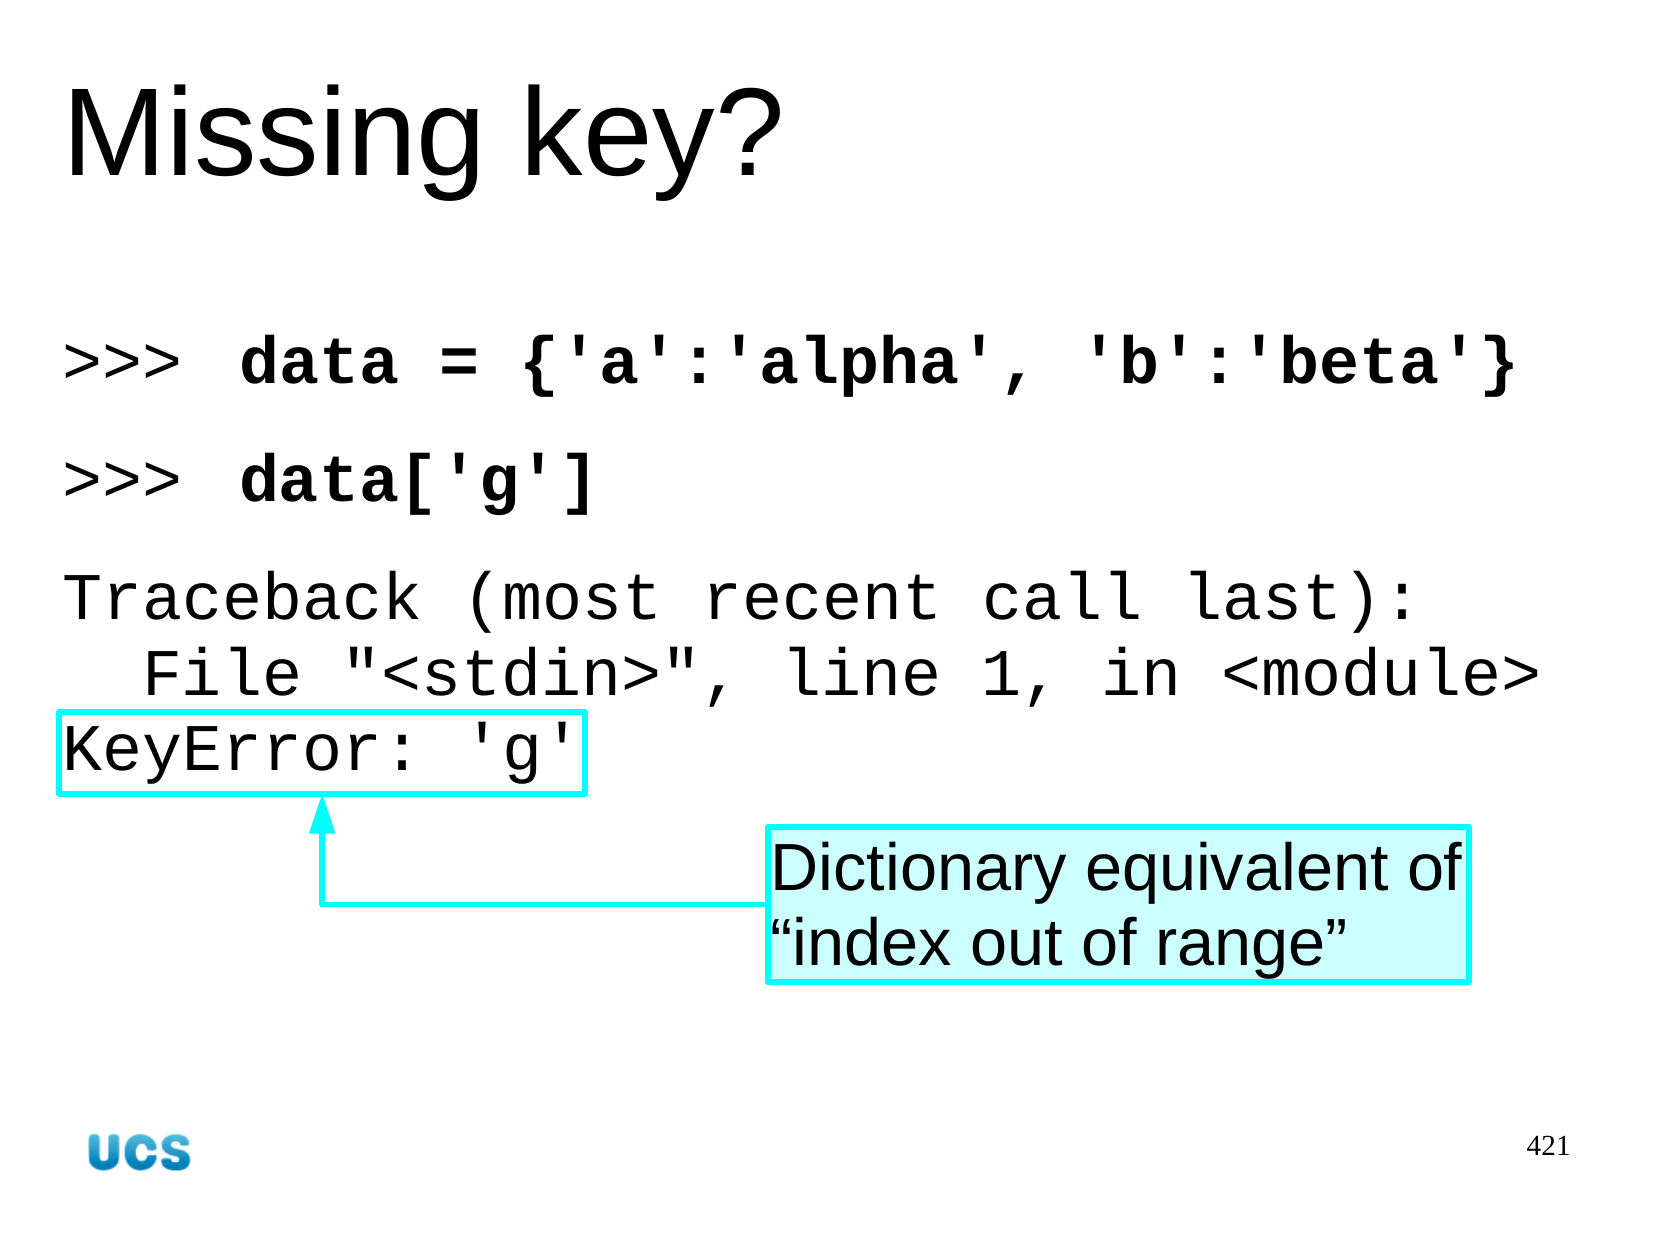

Missing key?
data = {'a':'alpha', 'b':'beta'}
>>>
data['g']
>>>
Traceback (most recent call last):
 File "<stdin>", line 1, in <module>
KeyError: 'g'
Dictionary equivalent of
“index out of range”
421